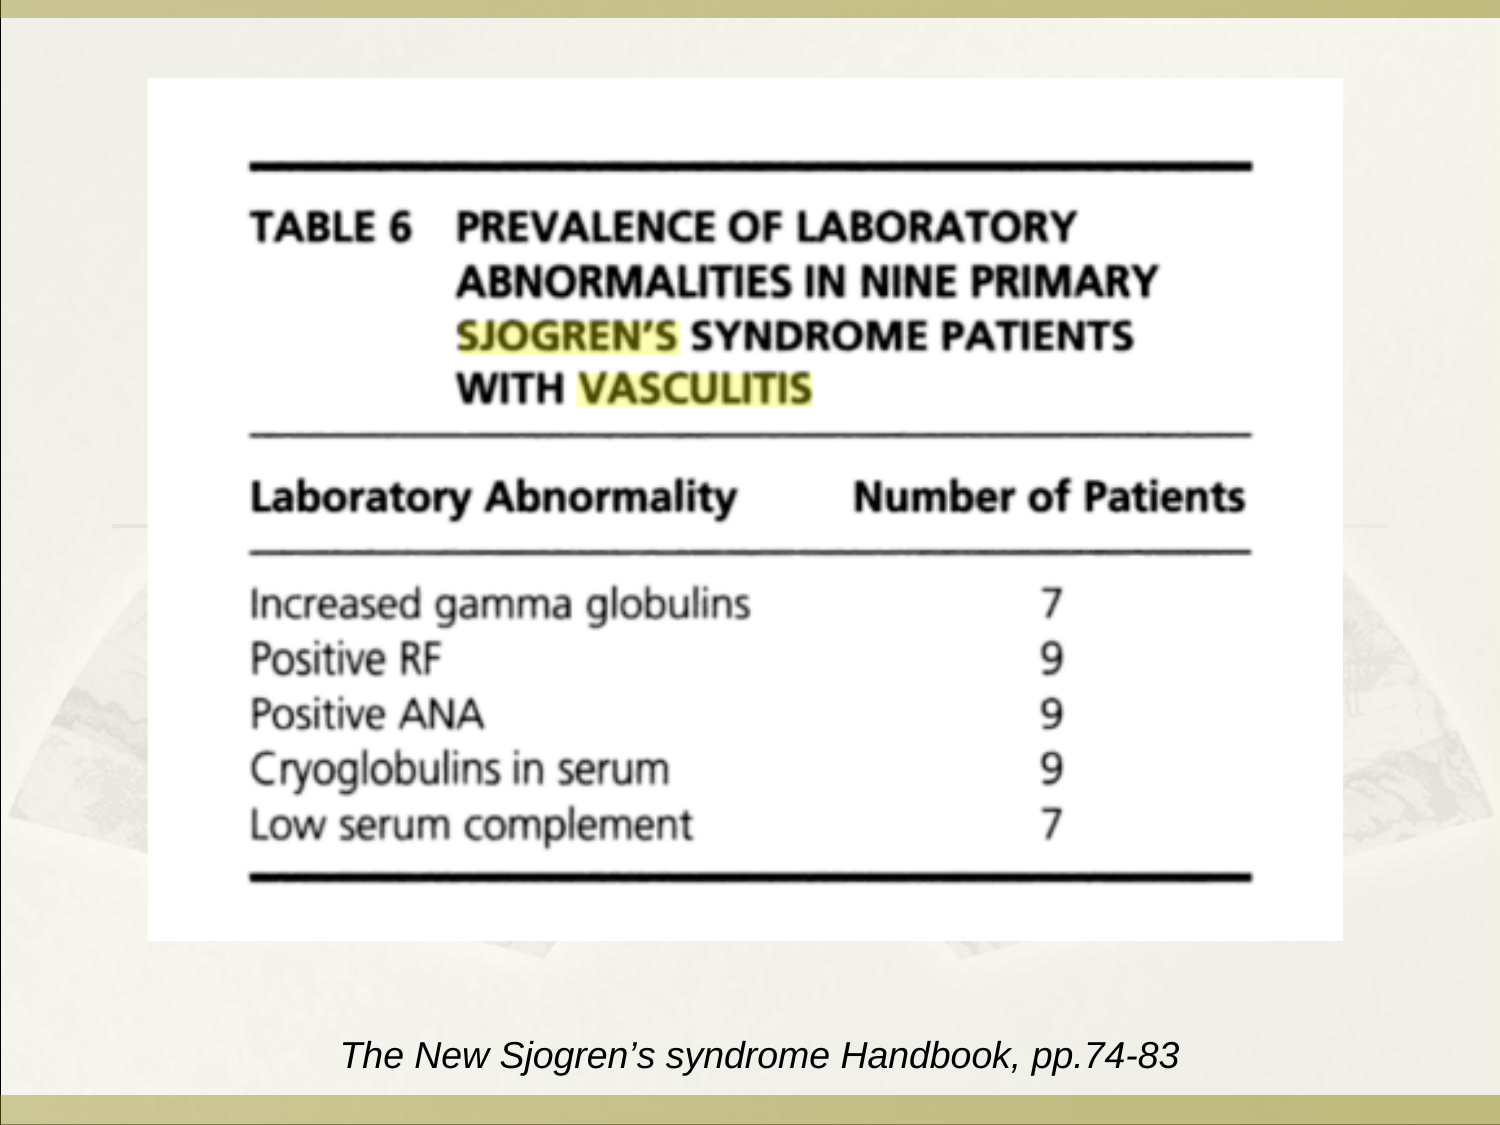

#
The New Sjogren’s syndrome Handbook, pp.74-83